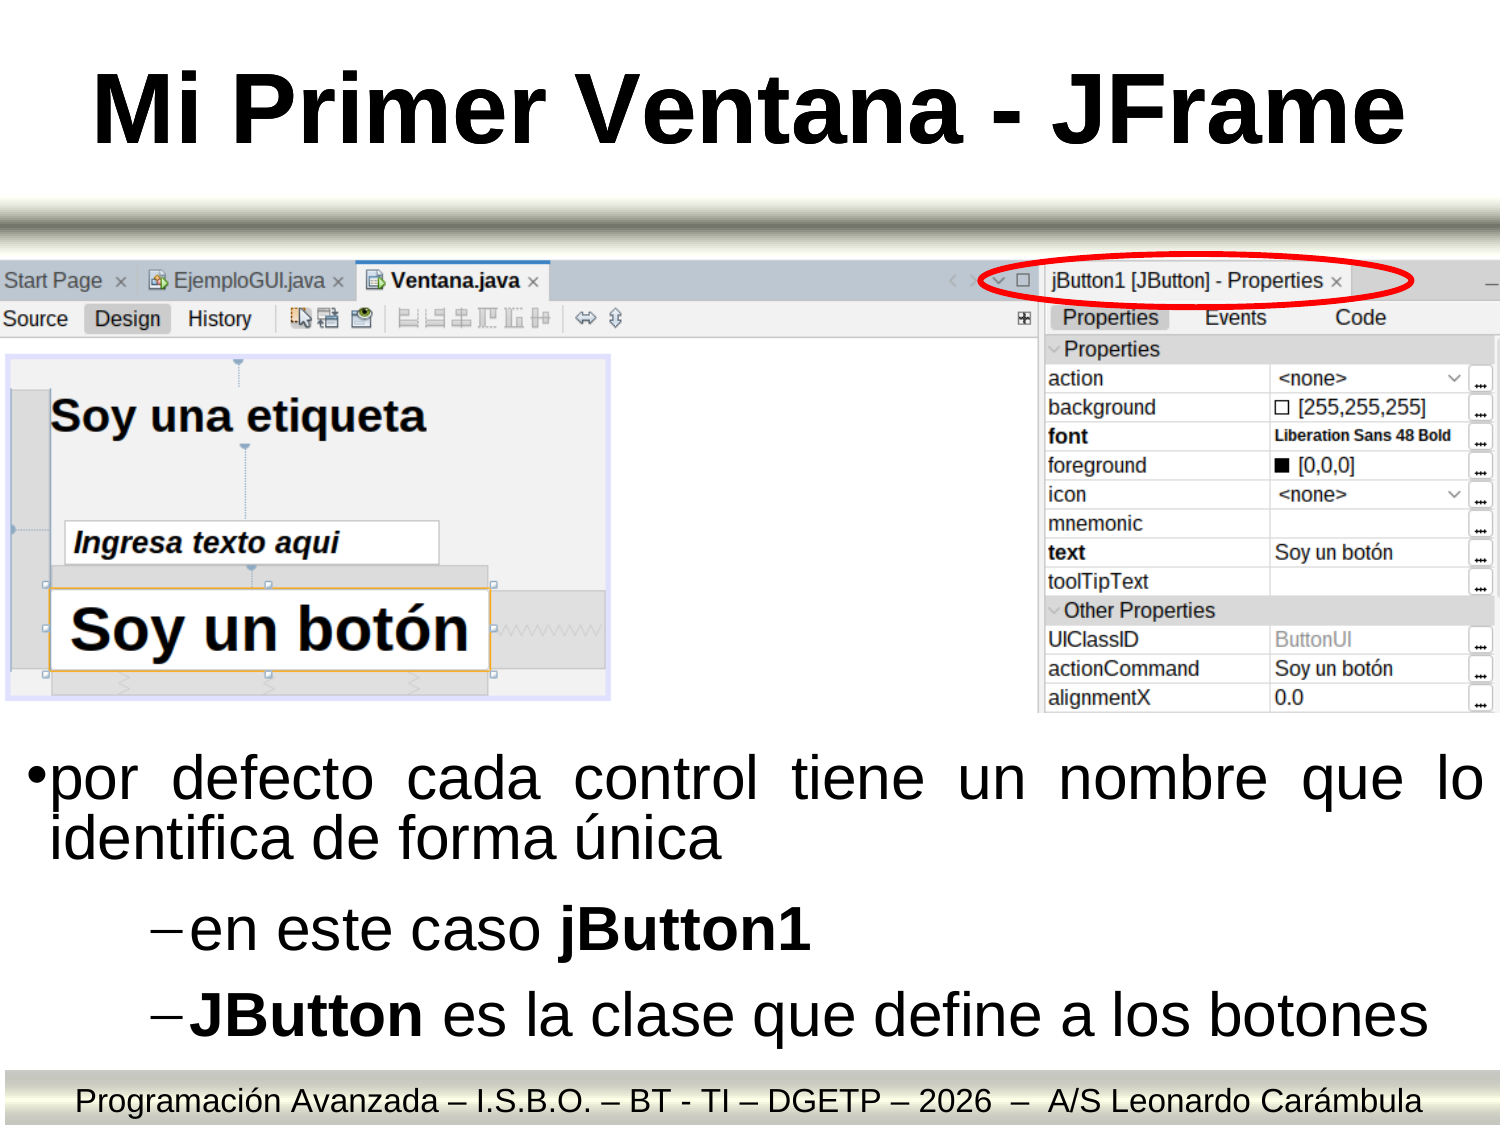

# Mi Primer Ventana - JFrame
Mi Primer Ventana - JFrame
por defecto cada control tiene un nombre que lo identifica de forma única
en este caso jButton1
JButton es la clase que define a los botones